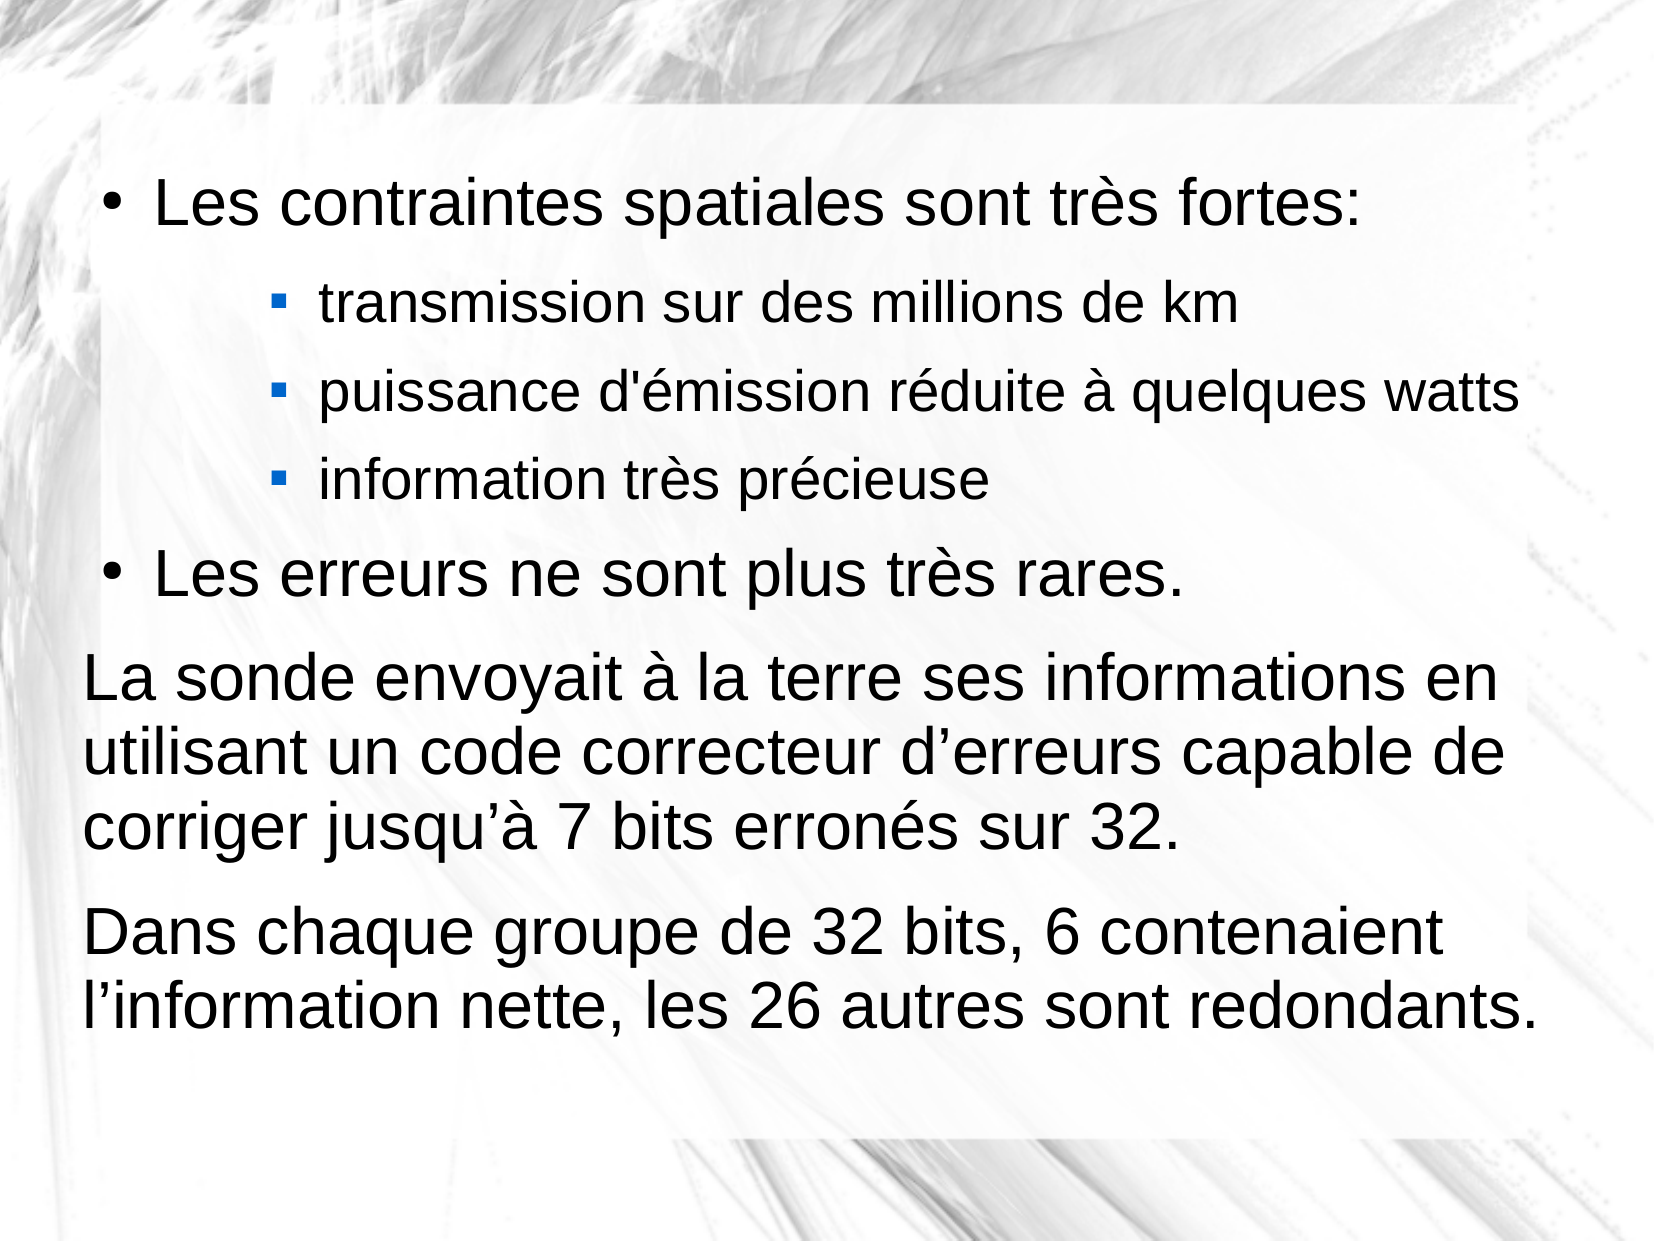

# Les contraintes spatiales sont très fortes:
transmission sur des millions de km
puissance d'émission réduite à quelques watts
information très précieuse
Les erreurs ne sont plus très rares.
La sonde envoyait à la terre ses informations en utilisant un code correcteur d’erreurs capable de corriger jusqu’à 7 bits erronés sur 32.
Dans chaque groupe de 32 bits, 6 contenaient l’information nette, les 26 autres sont redondants.